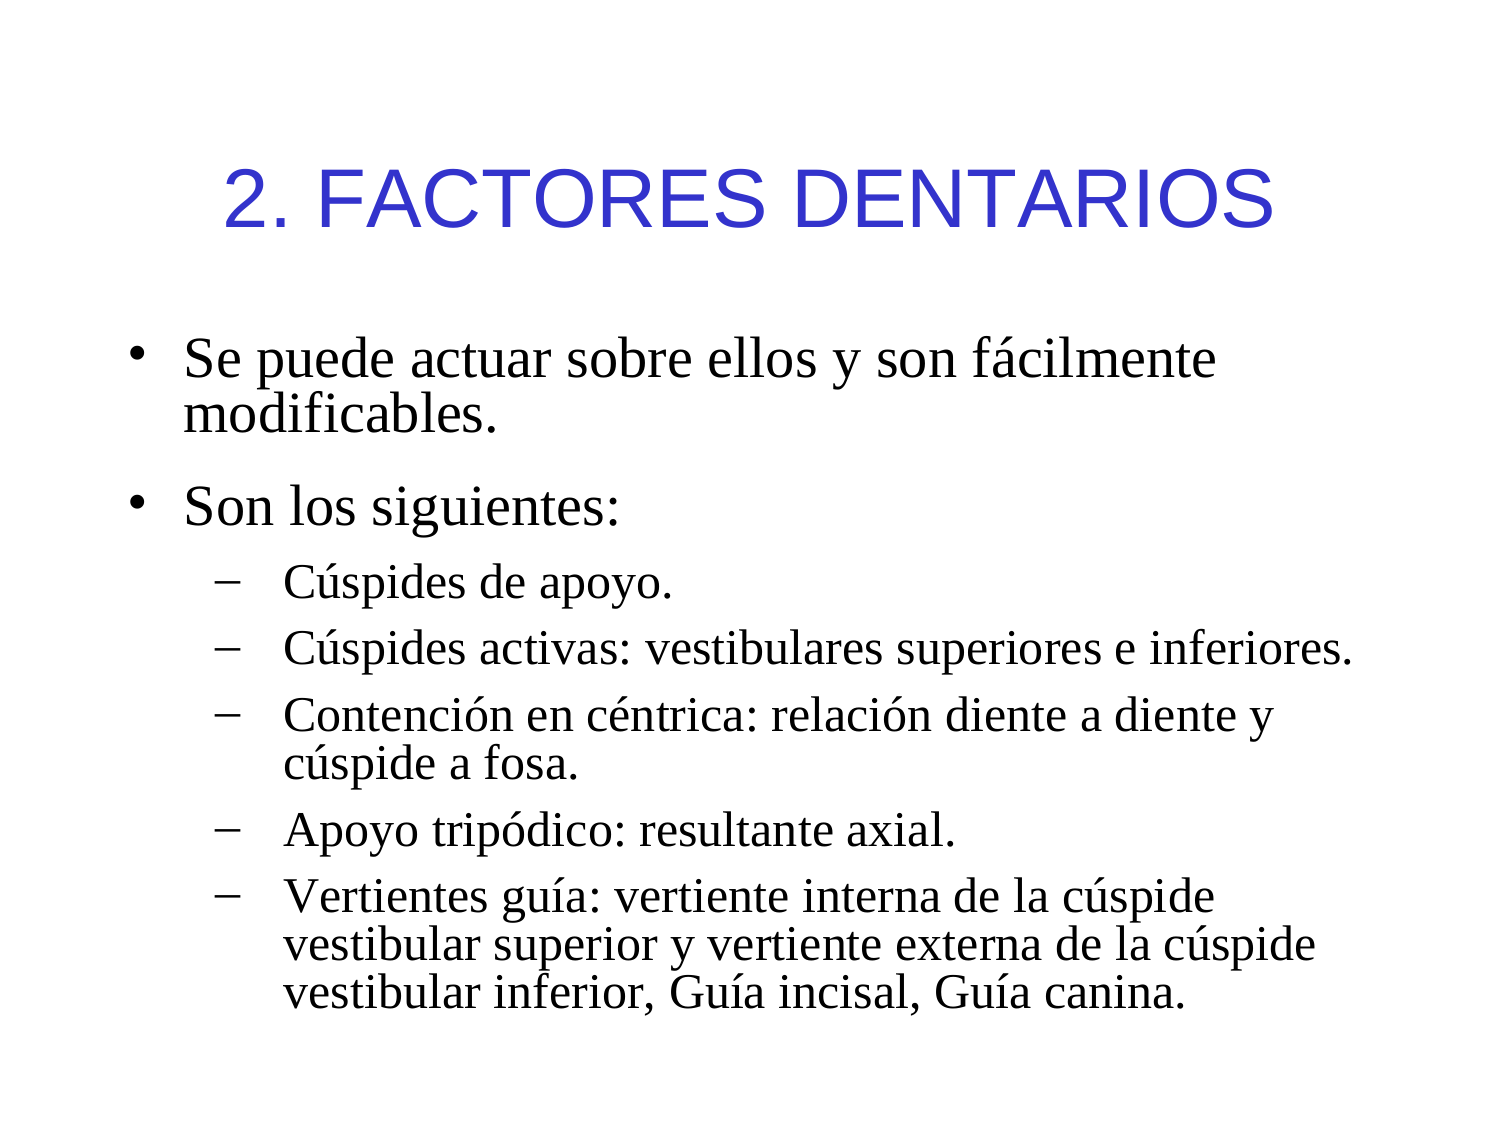

# 2. FACTORES DENTARIOS
Se puede actuar sobre ellos y son fácilmente modificables.
Son los siguientes:
Cúspides de apoyo.
Cúspides activas: vestibulares superiores e inferiores.
Contención en céntrica: relación diente a diente y cúspide a fosa.
Apoyo tripódico: resultante axial.
Vertientes guía: vertiente interna de la cúspide vestibular superior y vertiente externa de la cúspide vestibular inferior, Guía incisal, Guía canina.